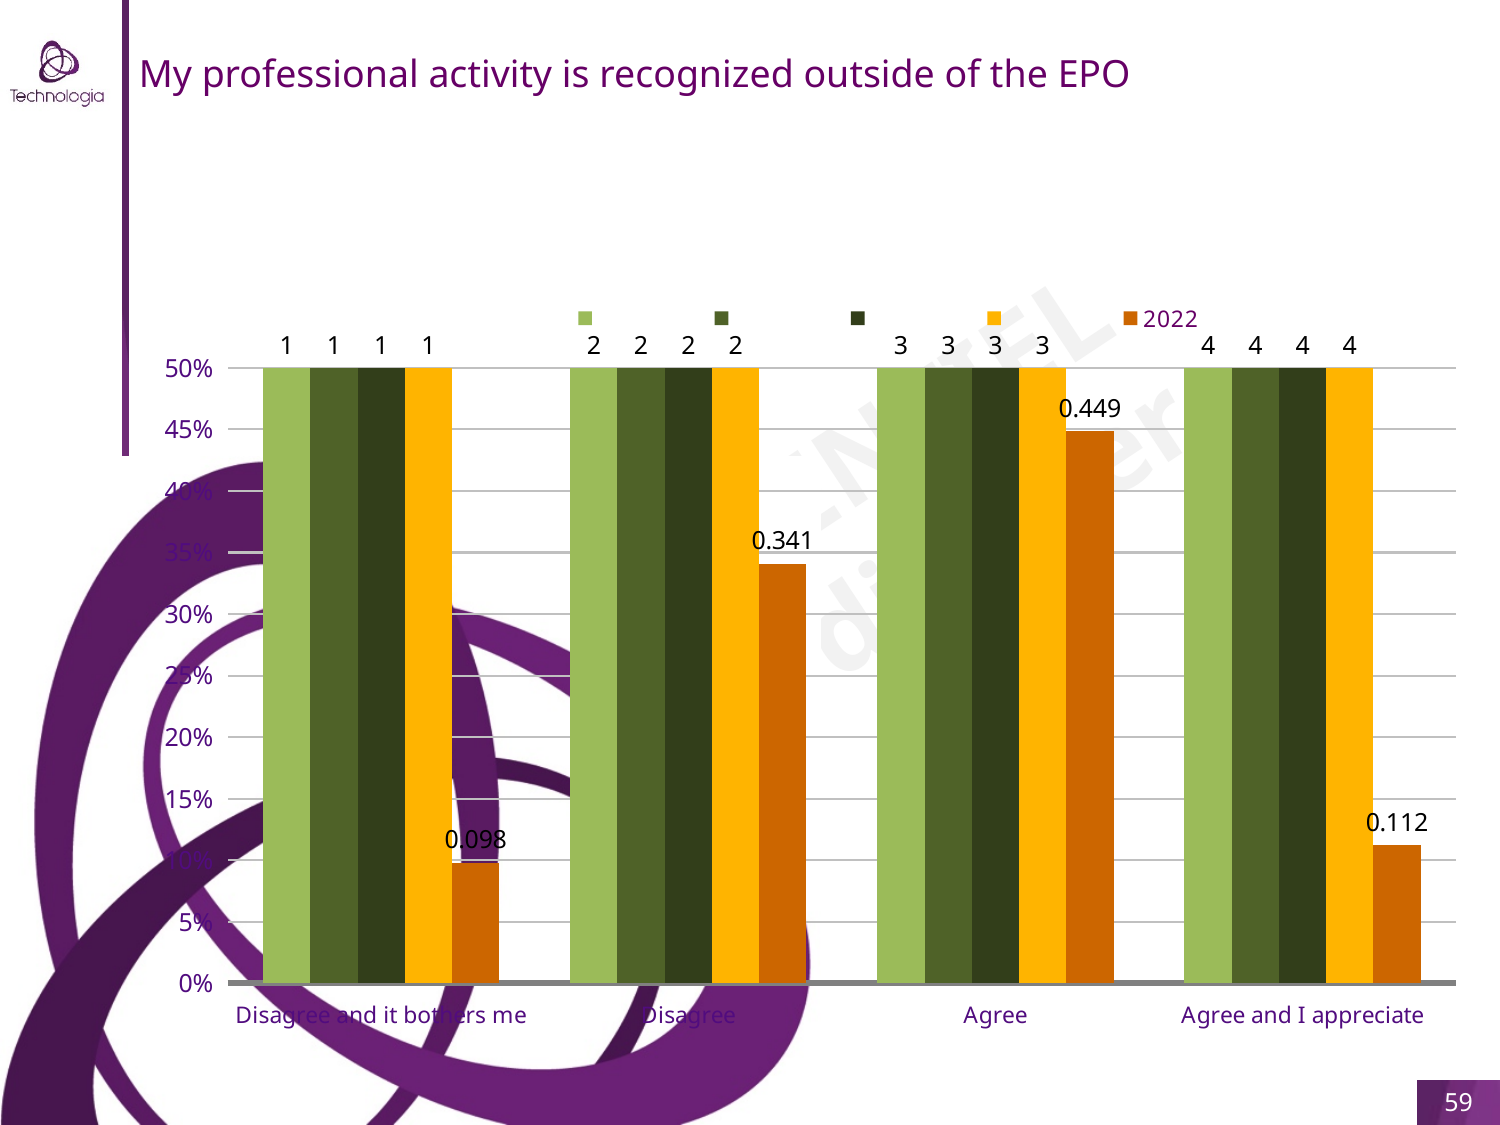

# My professional activity is recognized outside of the EPO
[unsupported chart]